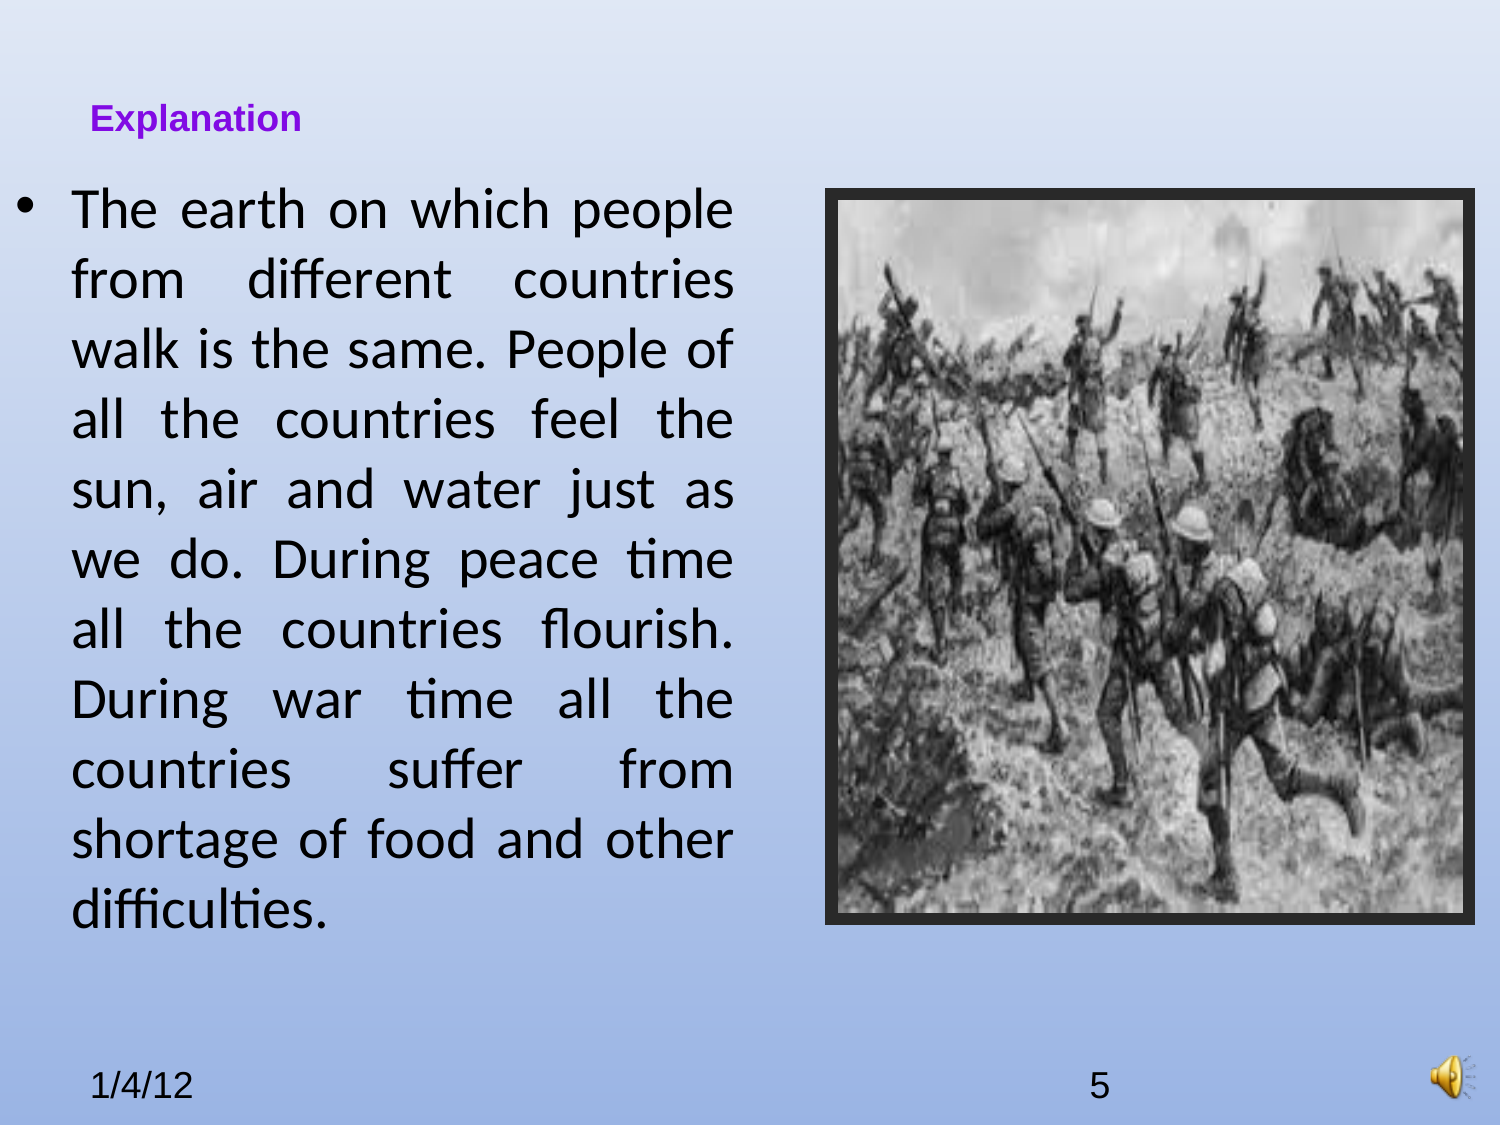

Explanation
The earth on which people from different countries walk is the same. People of all the countries feel the sun, air and water just as we do. During peace time all the countries flourish. During war time all the countries suffer from shortage of food and other difficulties.